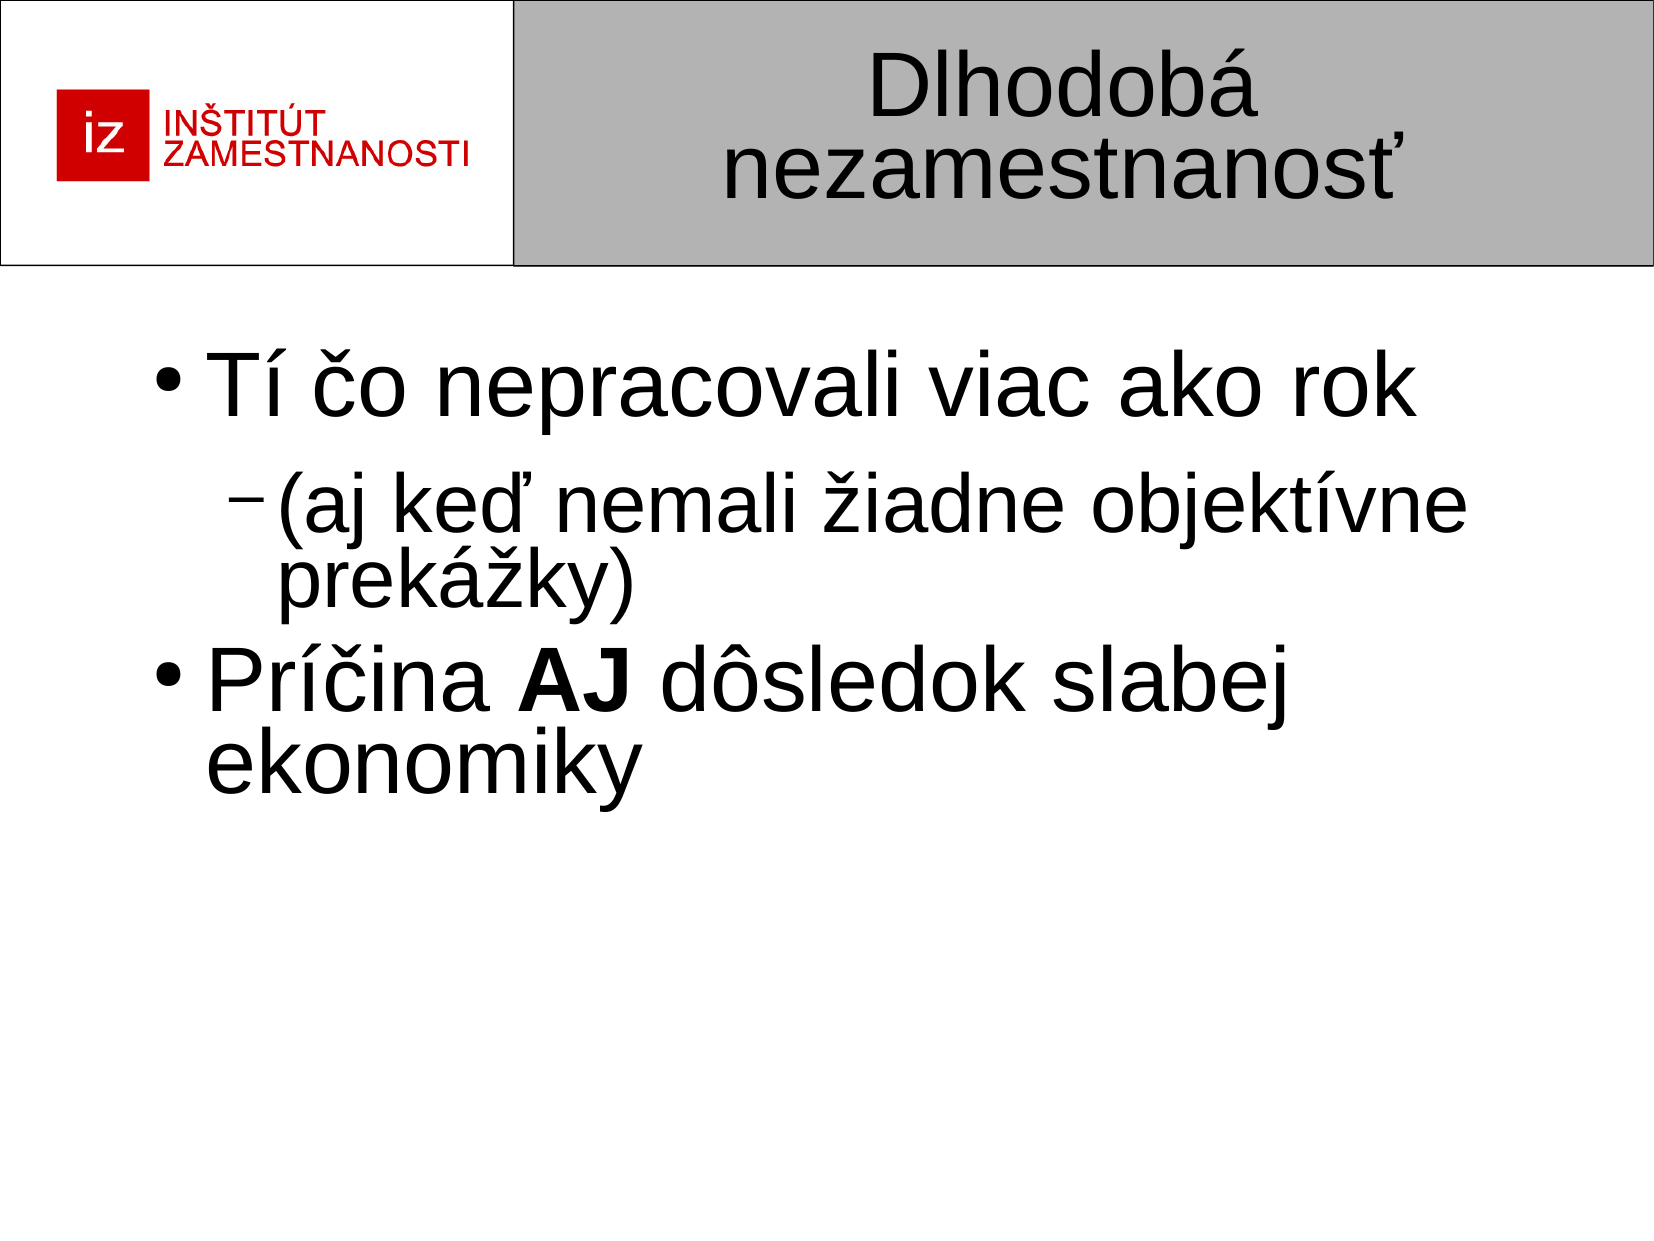

# Dlhodobá nezamestnanosť
Tí čo nepracovali viac ako rok
(aj keď nemali žiadne objektívne prekážky)
Príčina AJ dôsledok slabej ekonomiky